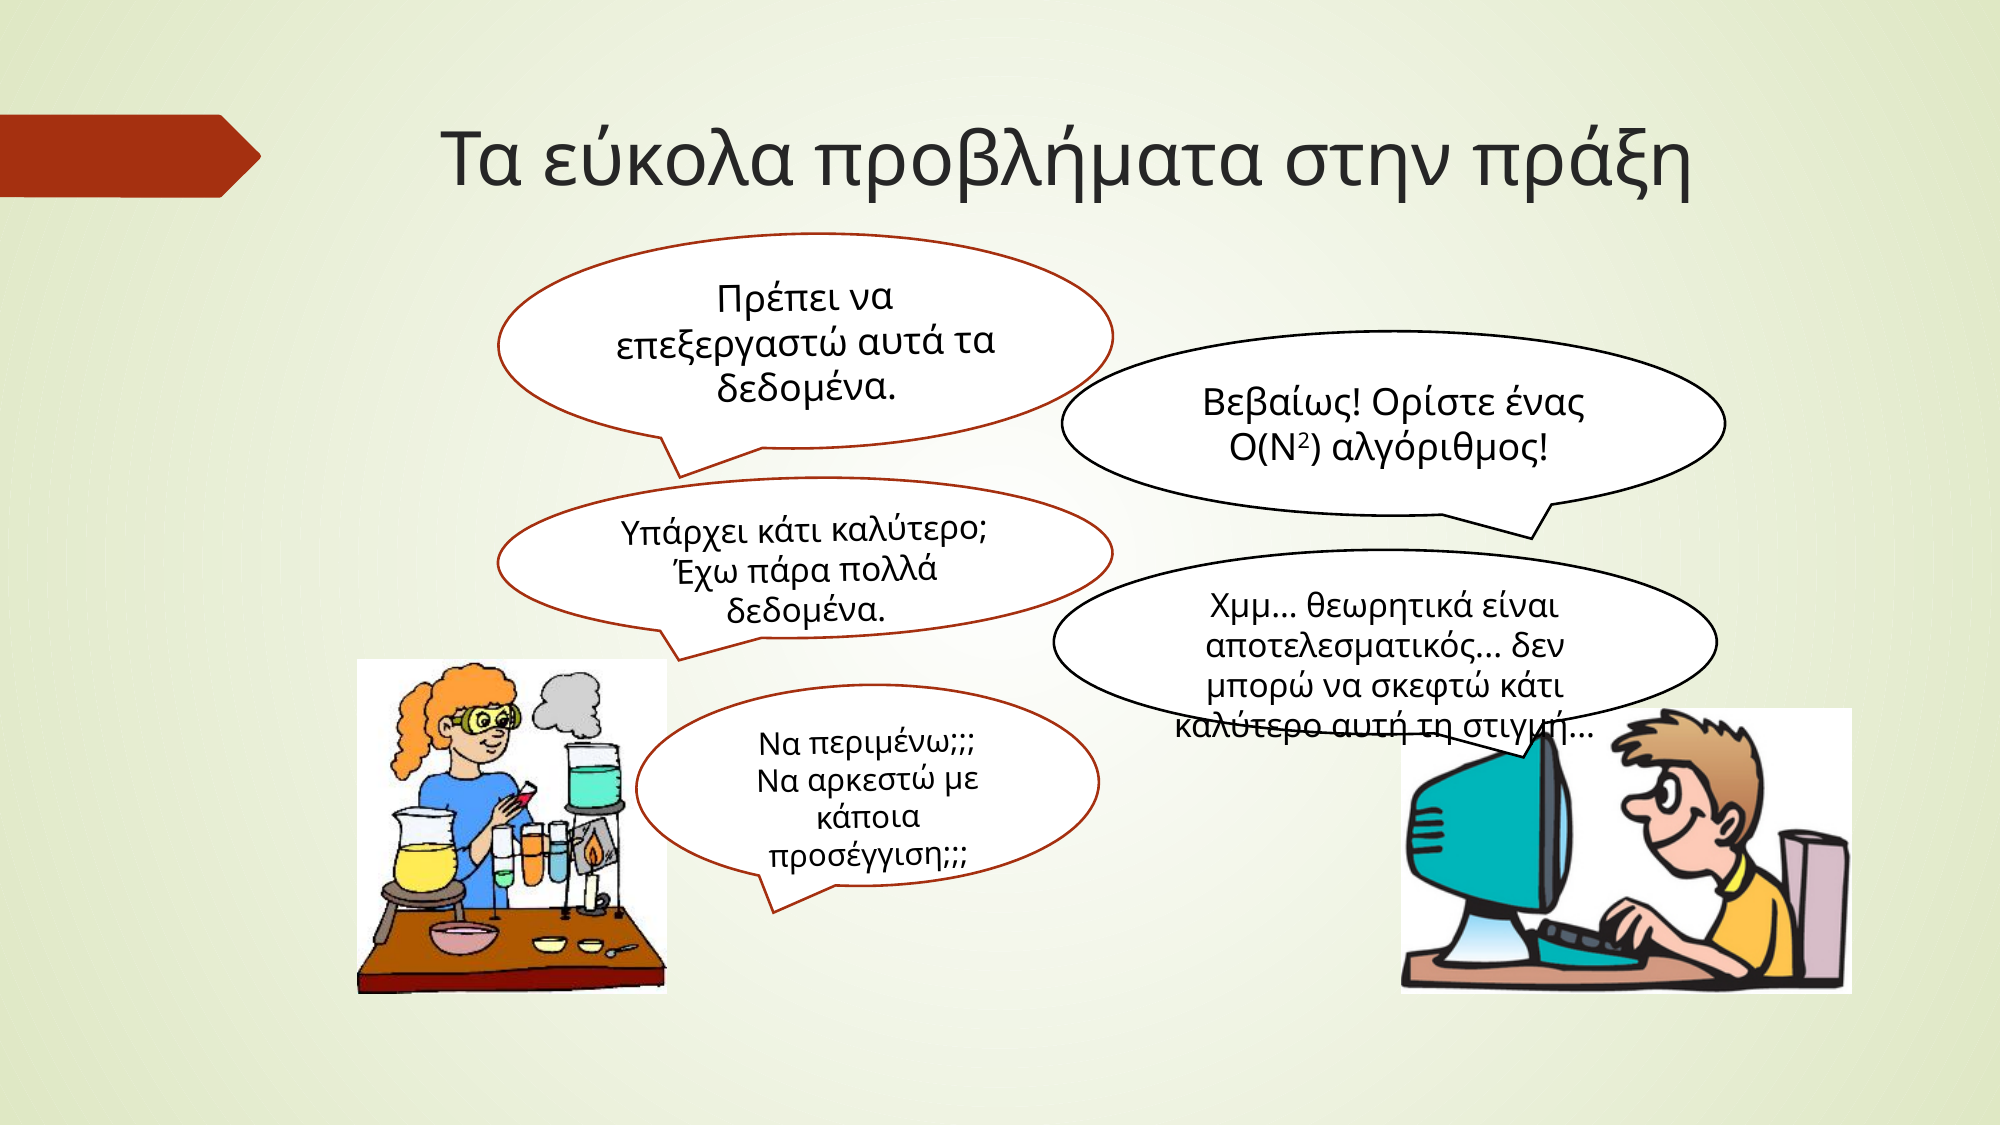

# Τα εύκολα προβλήματα στην πράξη
Πρέπει να επεξεργαστώ αυτά τα δεδομένα.
Βεβαίως! Ορίστε ένας Ο(Ν2) αλγόριθμος!
Υπάρχει κάτι καλύτερο; Έχω πάρα πολλά δεδομένα.
Χμμ… θεωρητικά είναι αποτελεσματικός... δεν μπορώ να σκεφτώ κάτι καλύτερο αυτή τη στιγμή...
Να περιμένω;;;
Να αρκεστώ με κάποια προσέγγιση;;;